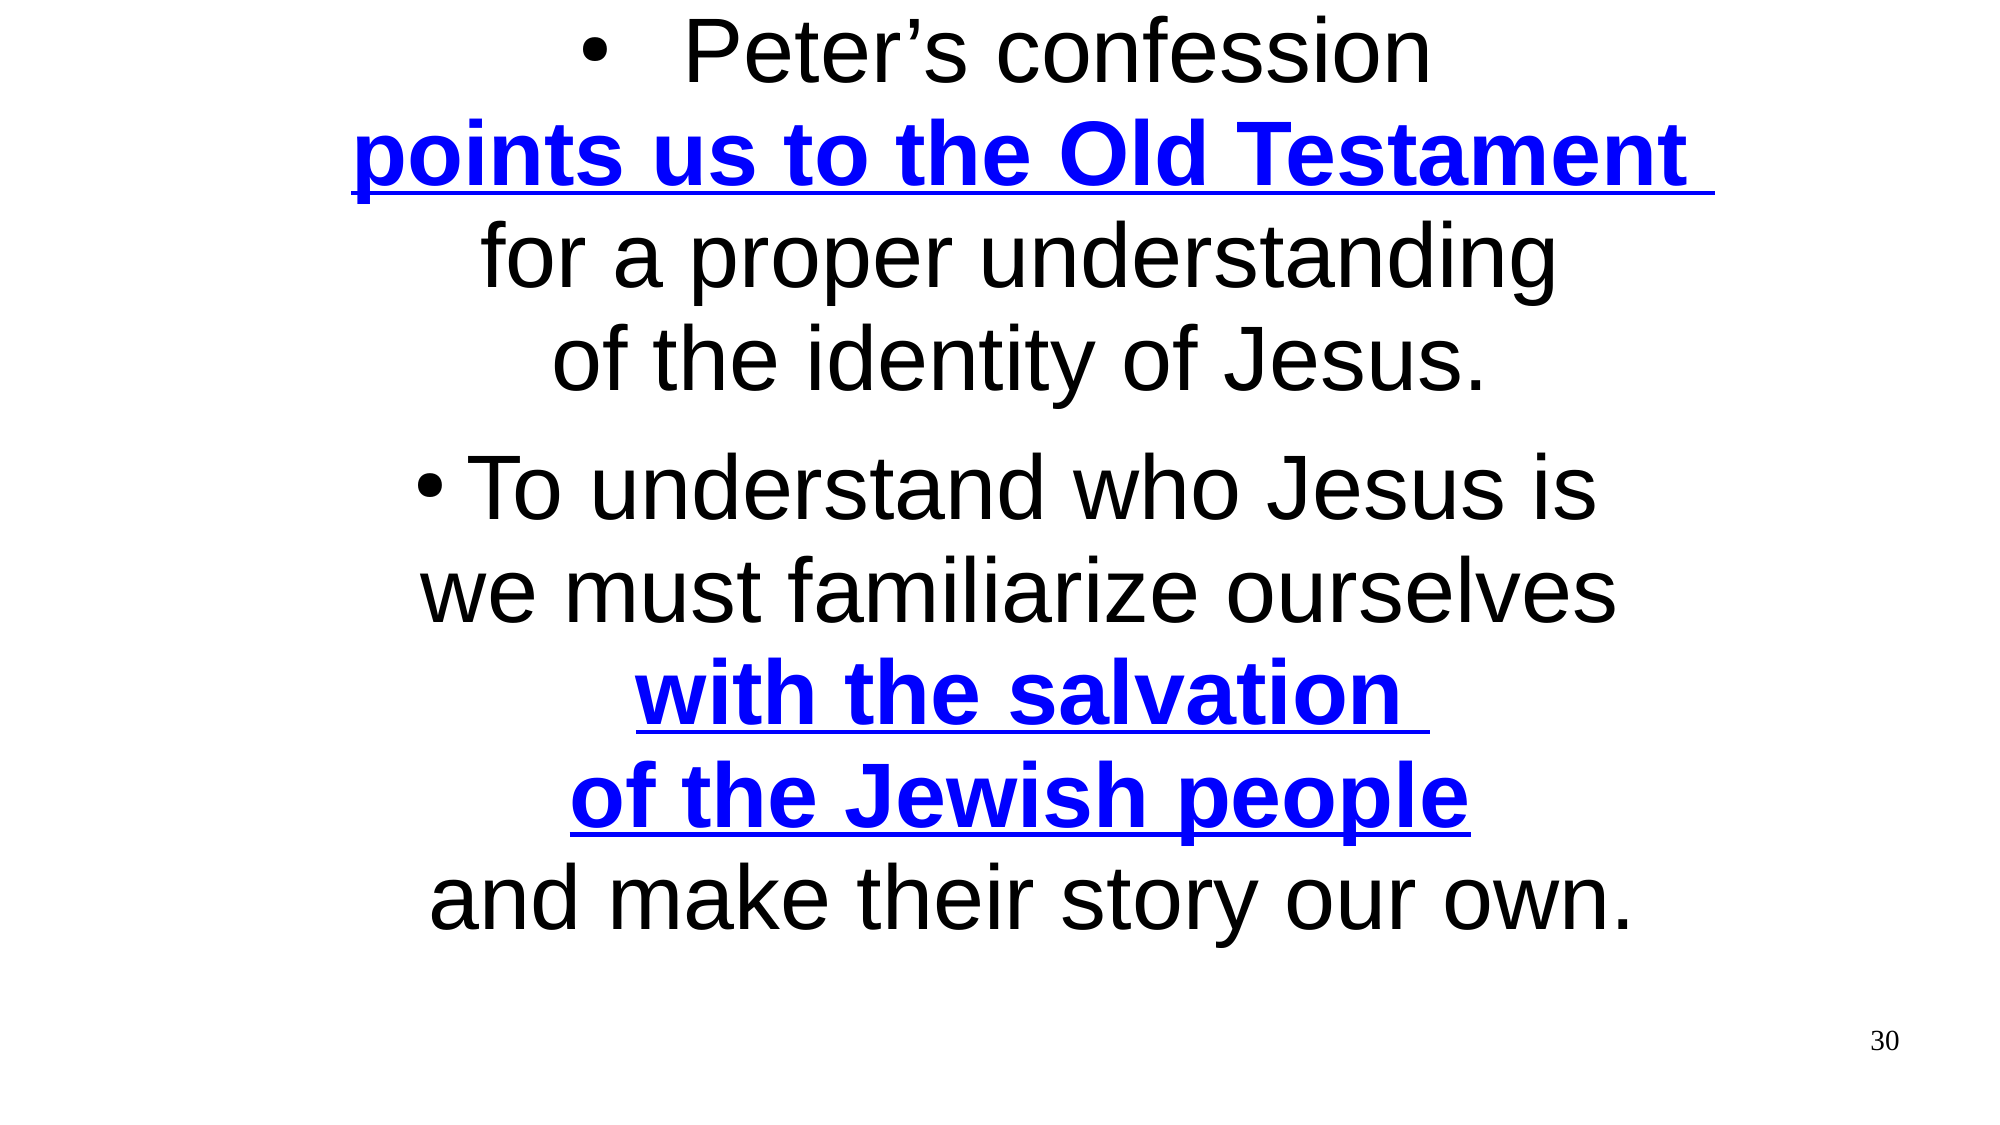

# Peter’s confession points us to the Old Testament for a proper understanding of the identity of Jesus.
To understand who Jesus is
we must familiarize ourselves
with the salvation
of the Jewish people
and make their story our own.
30